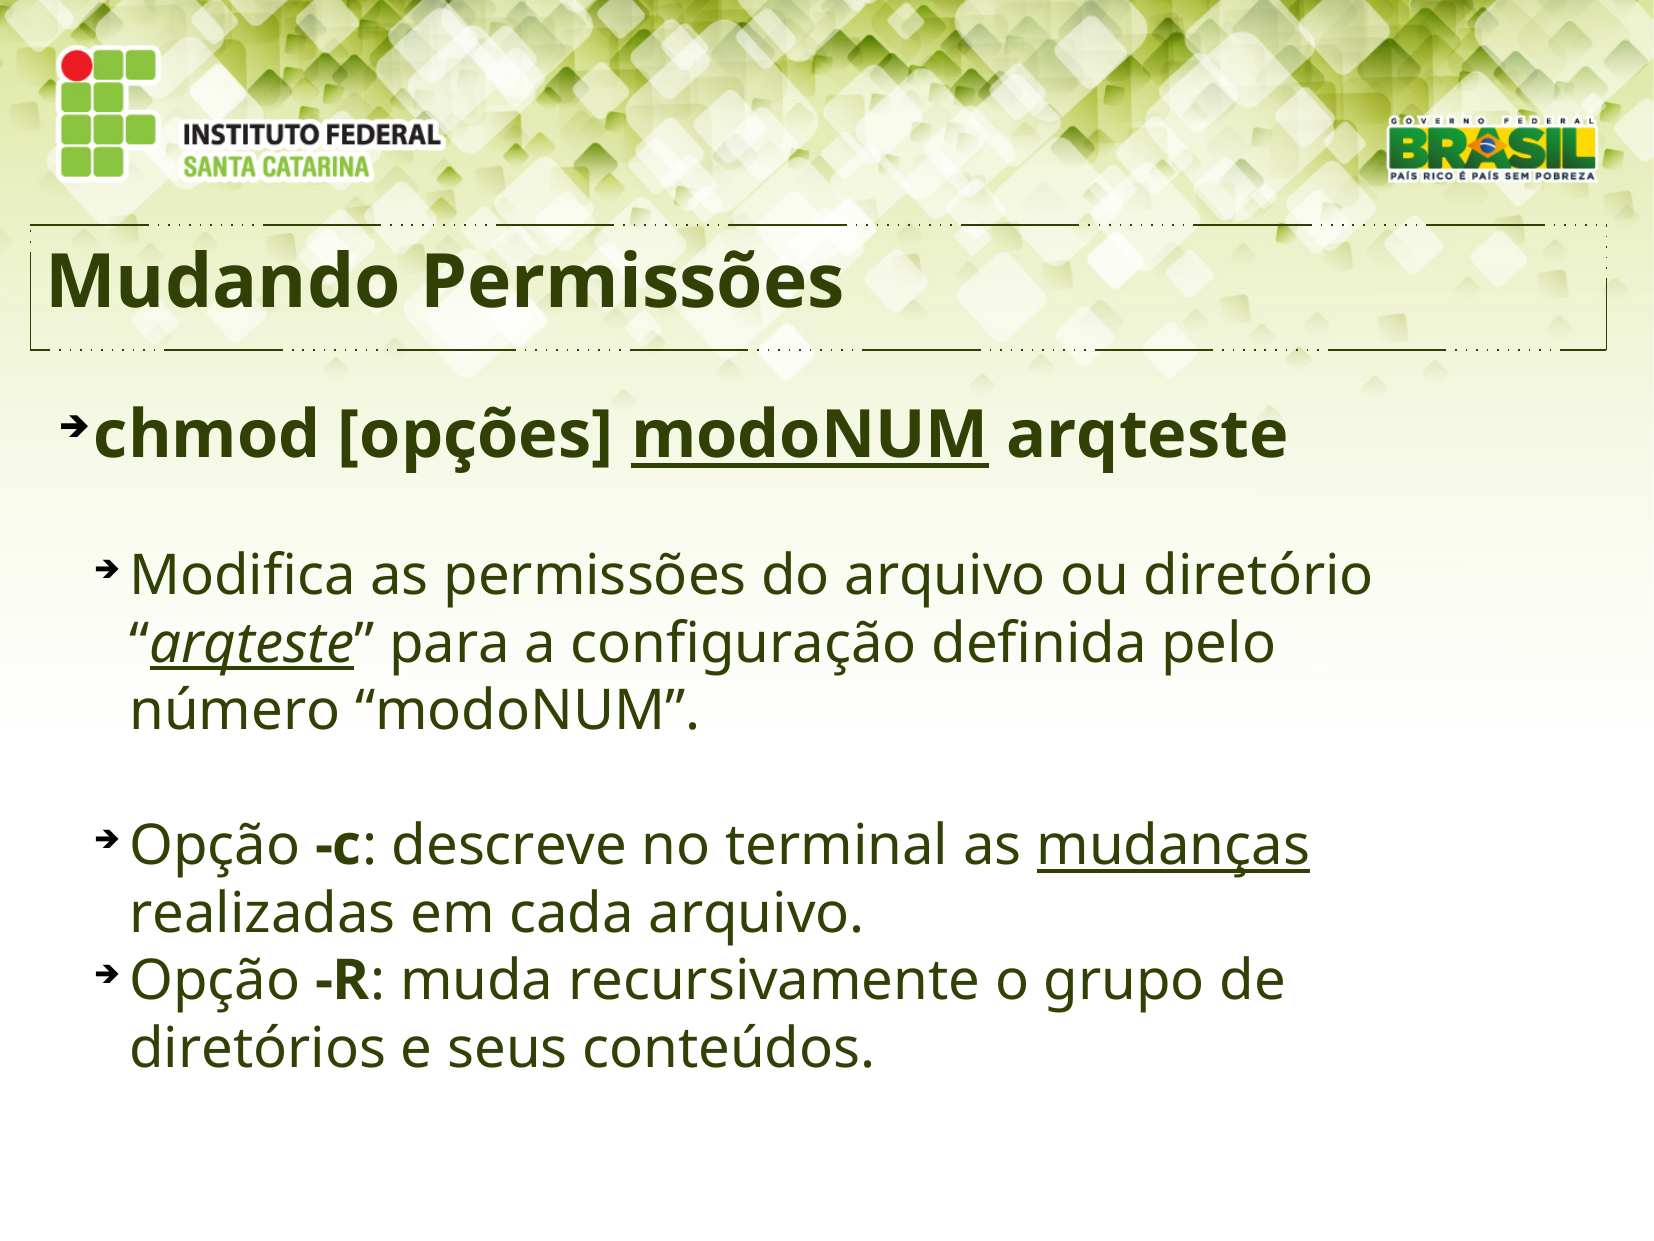

Mudando Permissões
chmod [opções] modoNUM arqteste
Modifica as permissões do arquivo ou diretório “arqteste” para a configuração definida pelo número “modoNUM”.
Opção -c: descreve no terminal as mudanças realizadas em cada arquivo.
Opção -R: muda recursivamente o grupo de diretórios e seus conteúdos.